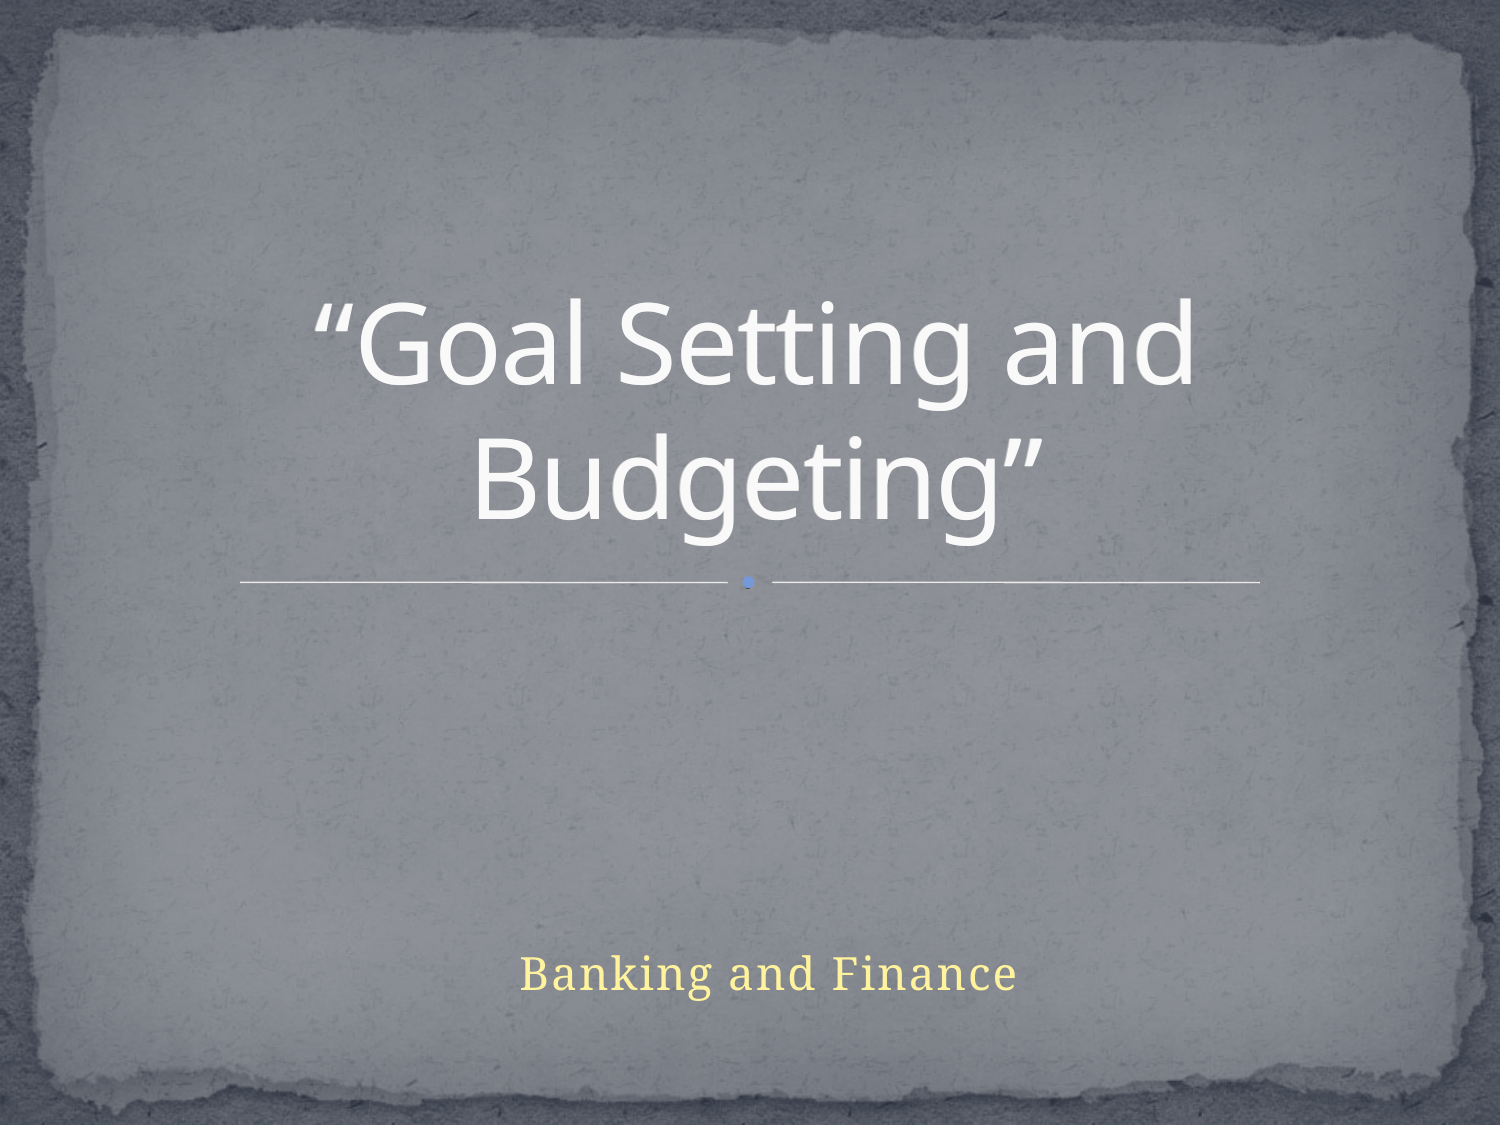

“Goal Setting and Budgeting”
# Banking and Finance